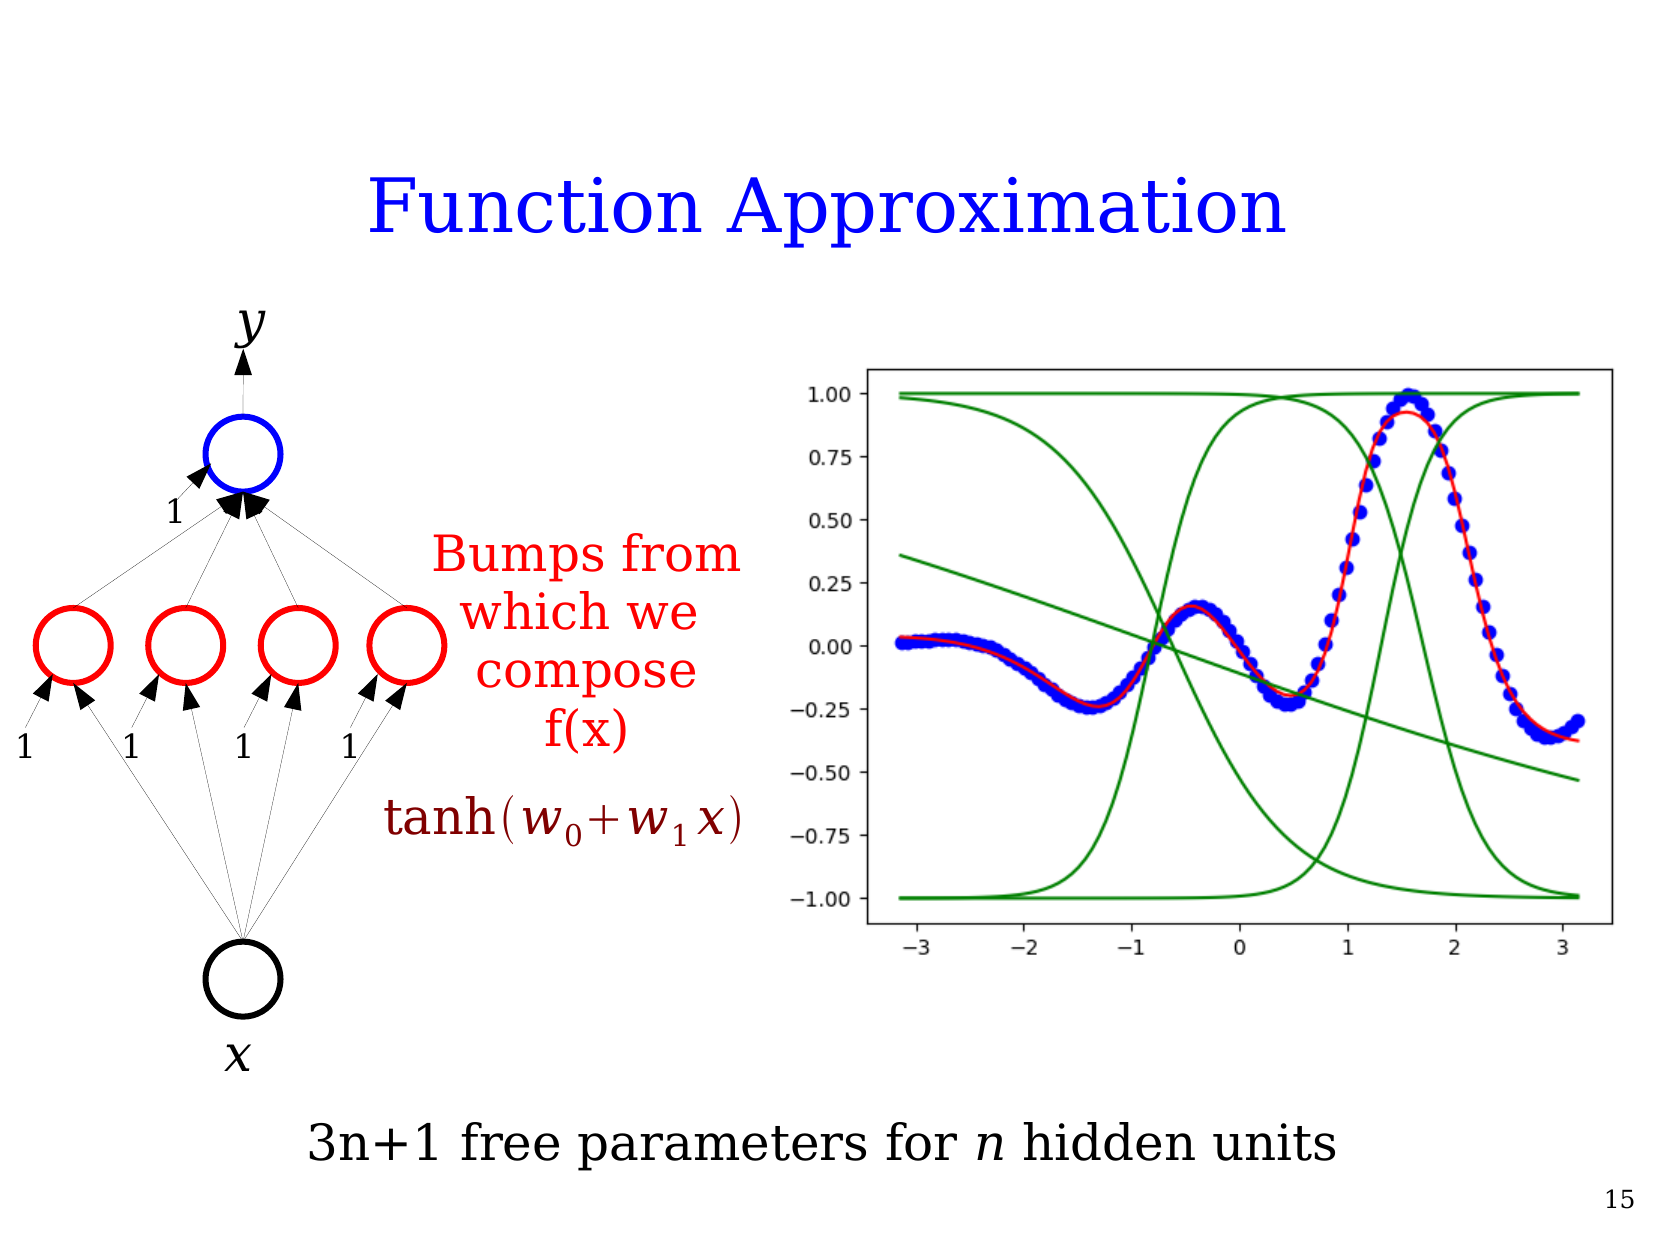

# Function Approximation
1
Bumps from
which we
compose
f(x)
1
1
1
1
3n+1 free parameters for n hidden units